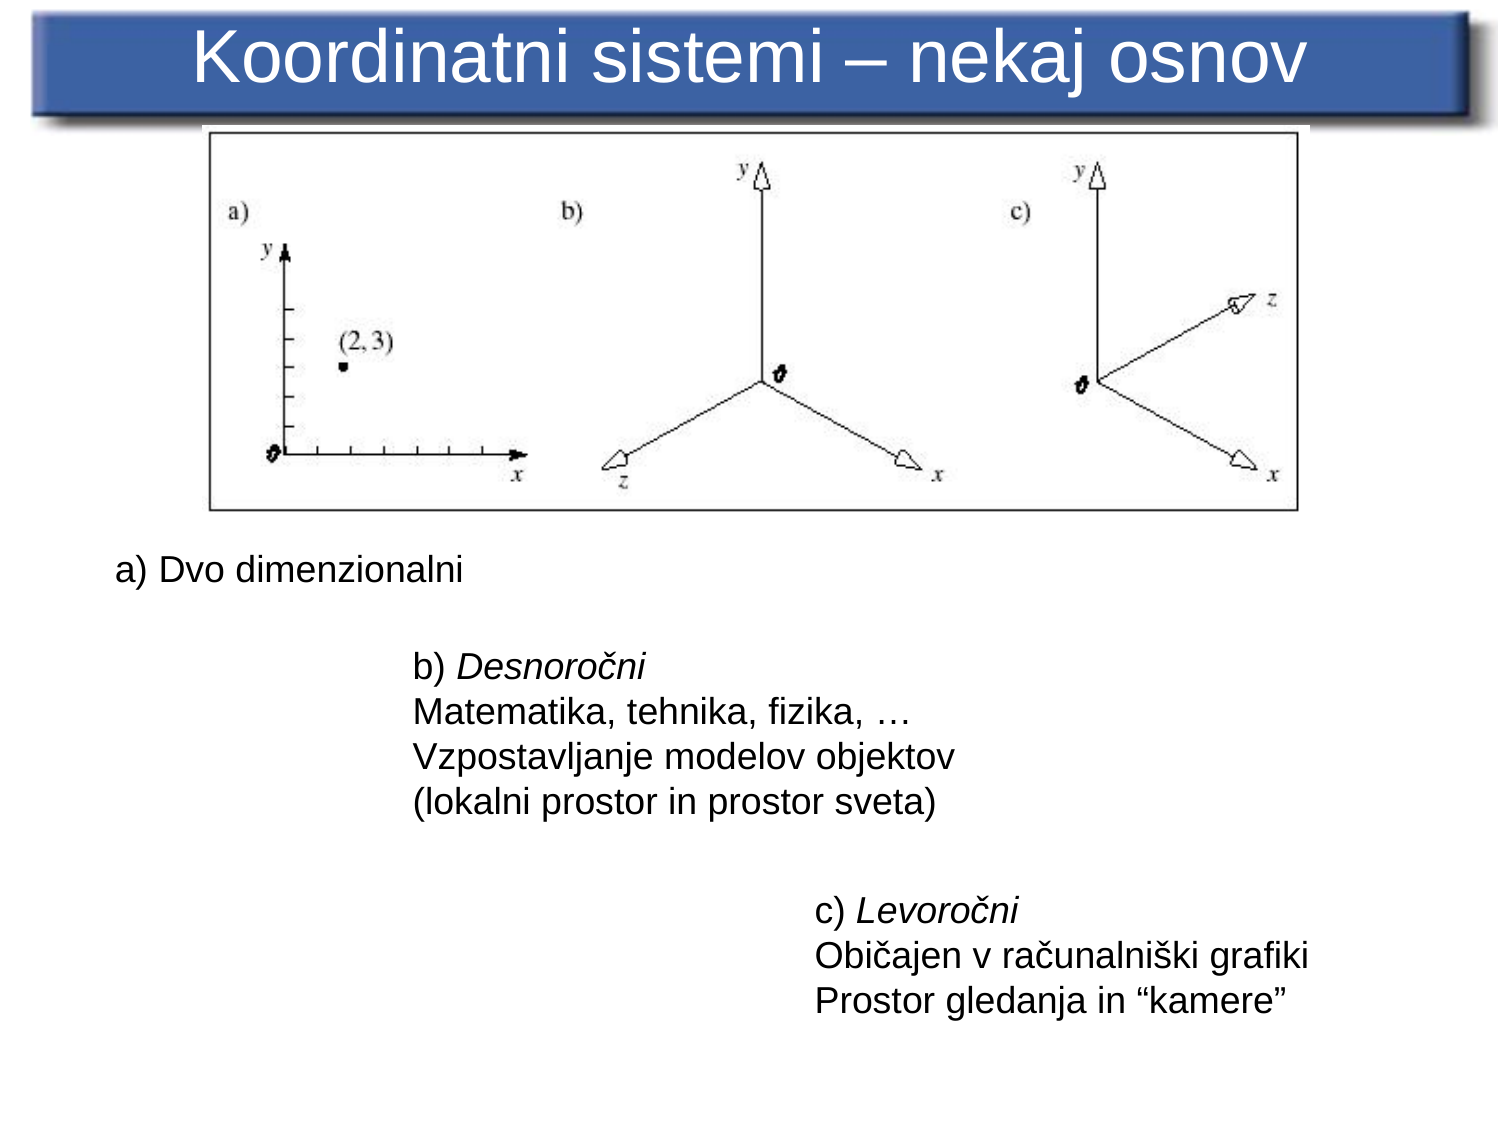

Koordinatni sistemi – nekaj osnov
a) Dvo dimenzionalni
b) Desnoročni
Matematika, tehnika, fizika, …
Vzpostavljanje modelov objektov
(lokalni prostor in prostor sveta)
c) Levoročni
Običajen v računalniški grafiki
Prostor gledanja in “kamere”